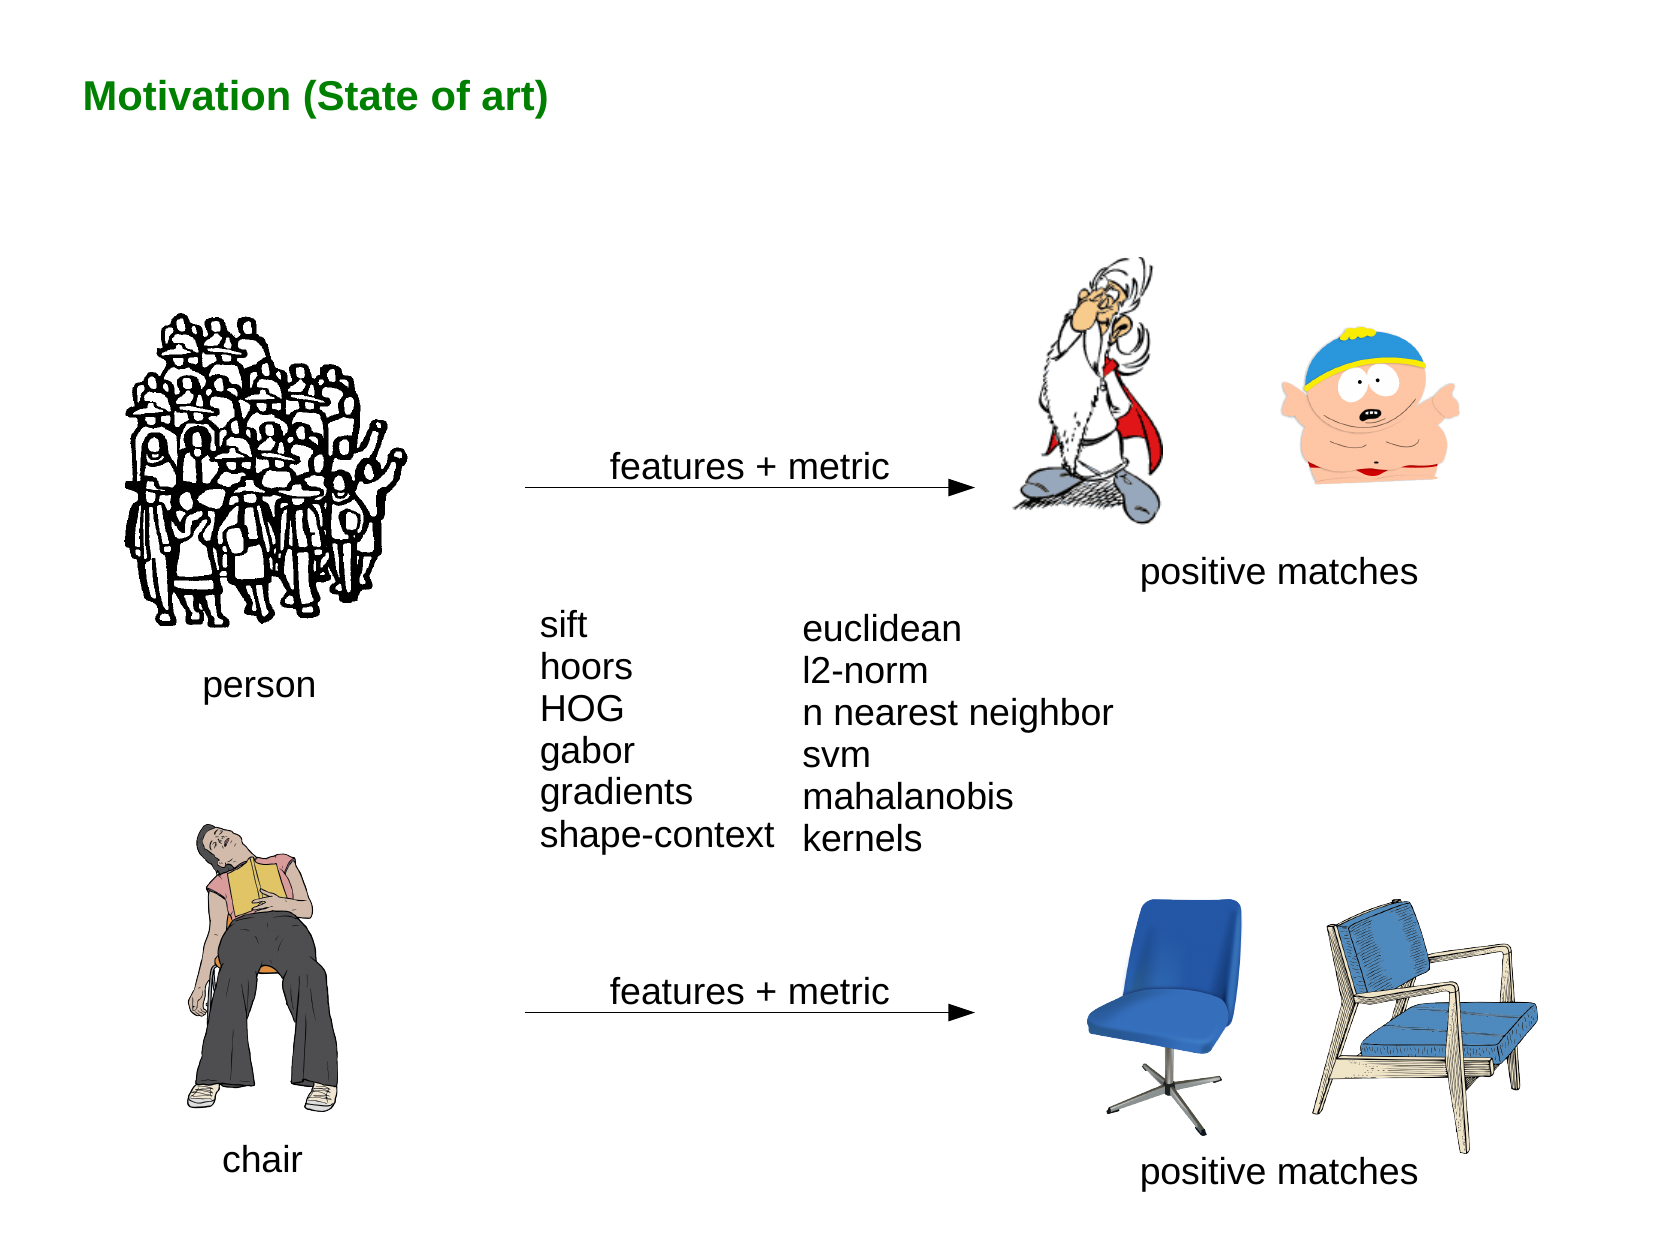

# Motivation (State of art)
features + metric
positive matches
sift
hoors
HOG
gabor
gradients
shape-context
euclidean
l2-norm
n nearest neighbor
svm
mahalanobis
kernels
person
features + metric
chair
positive matches